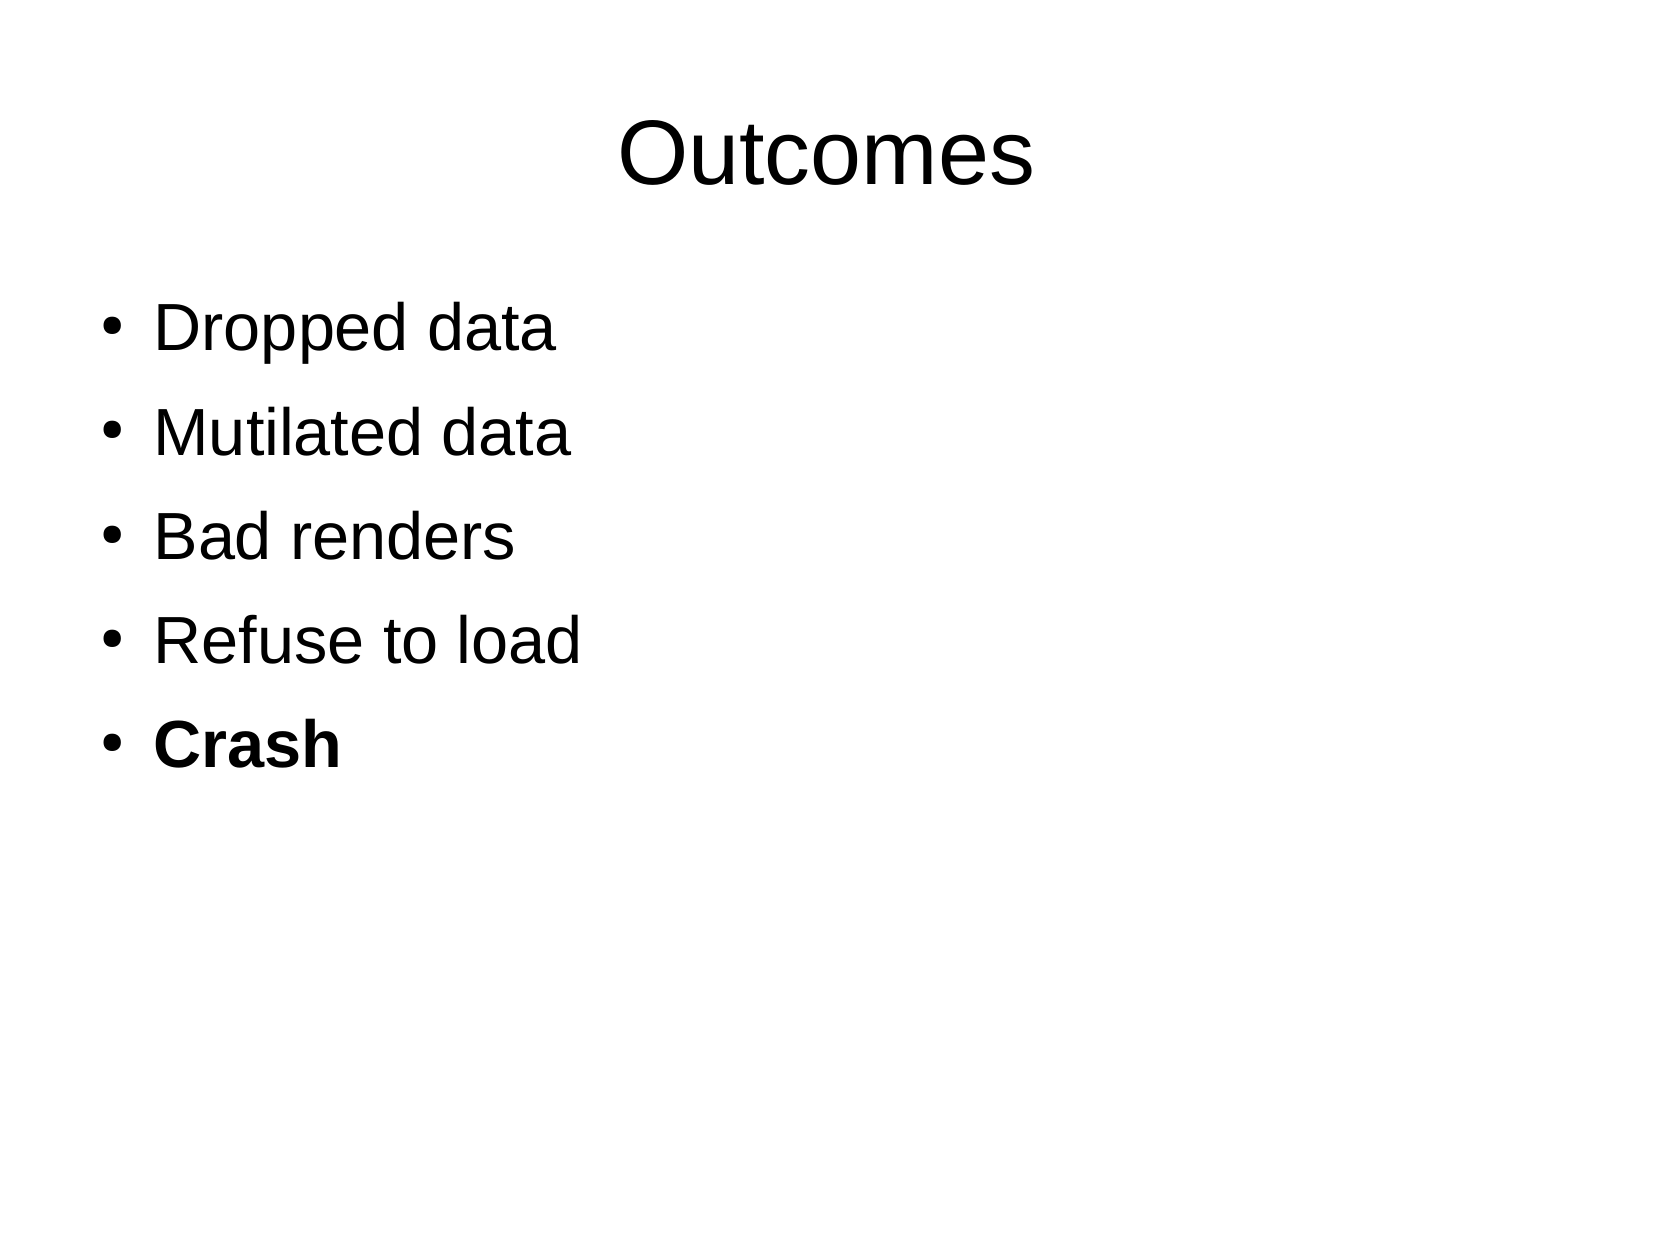

# Outcomes
Dropped data
Mutilated data
Bad renders
Refuse to load
Crash